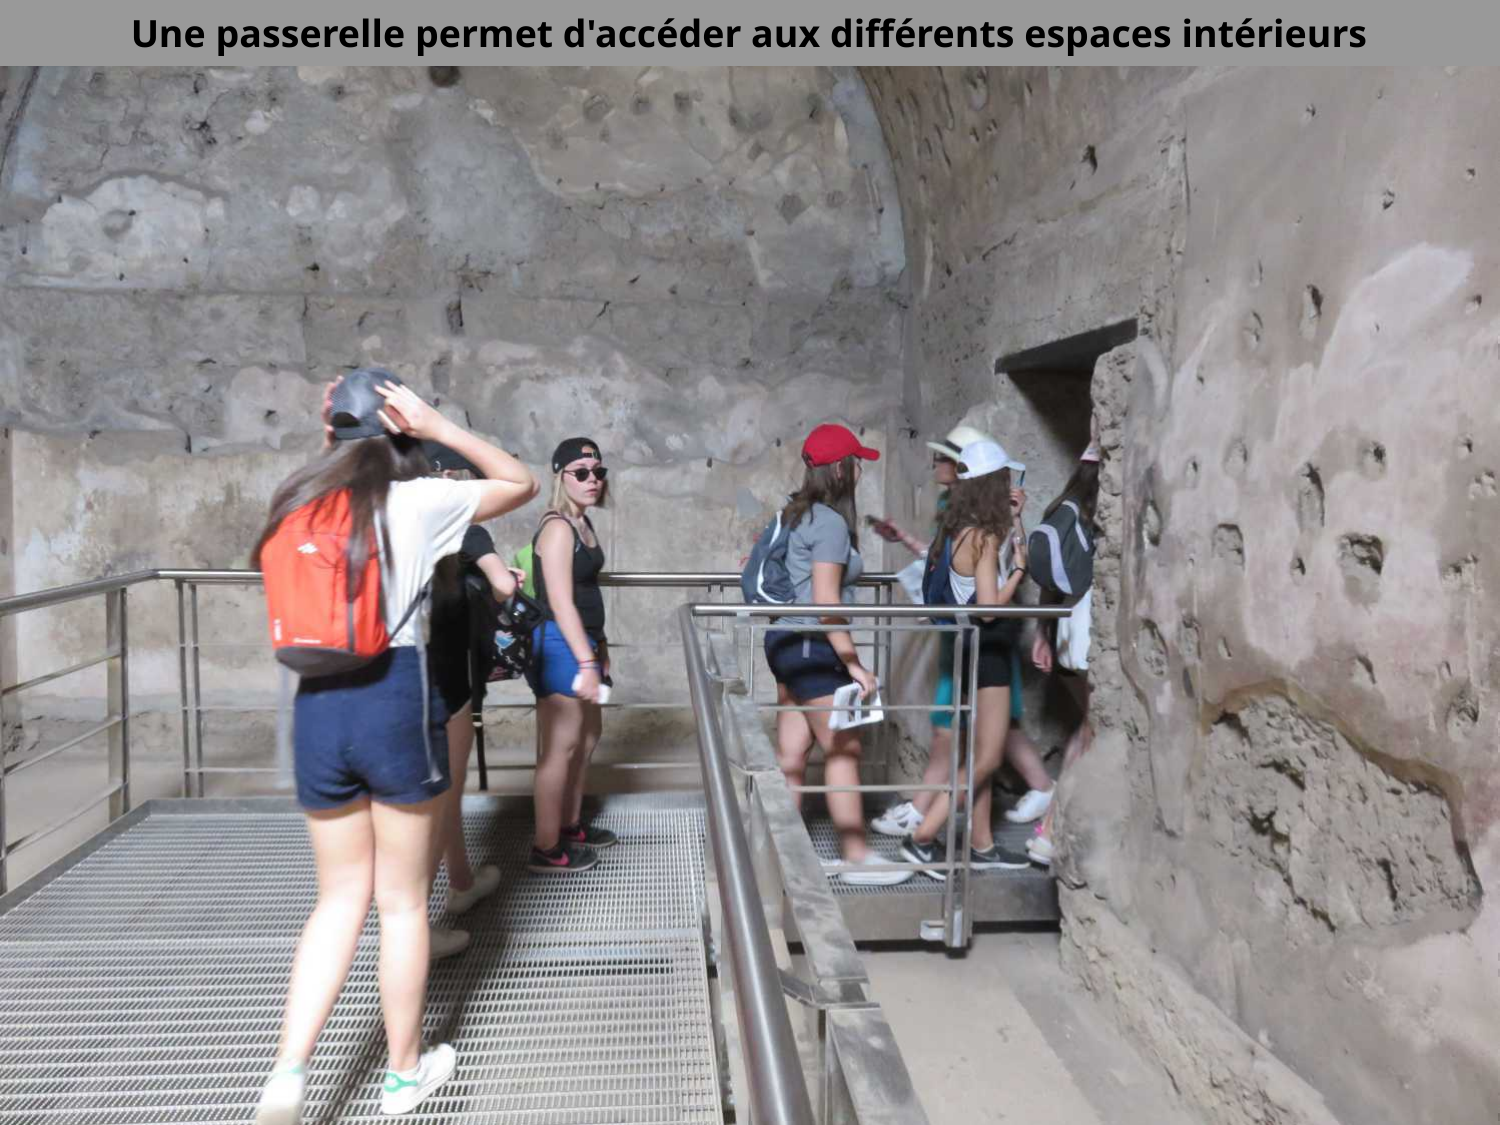

Une passerelle permet d'accéder aux différents espaces intérieurs